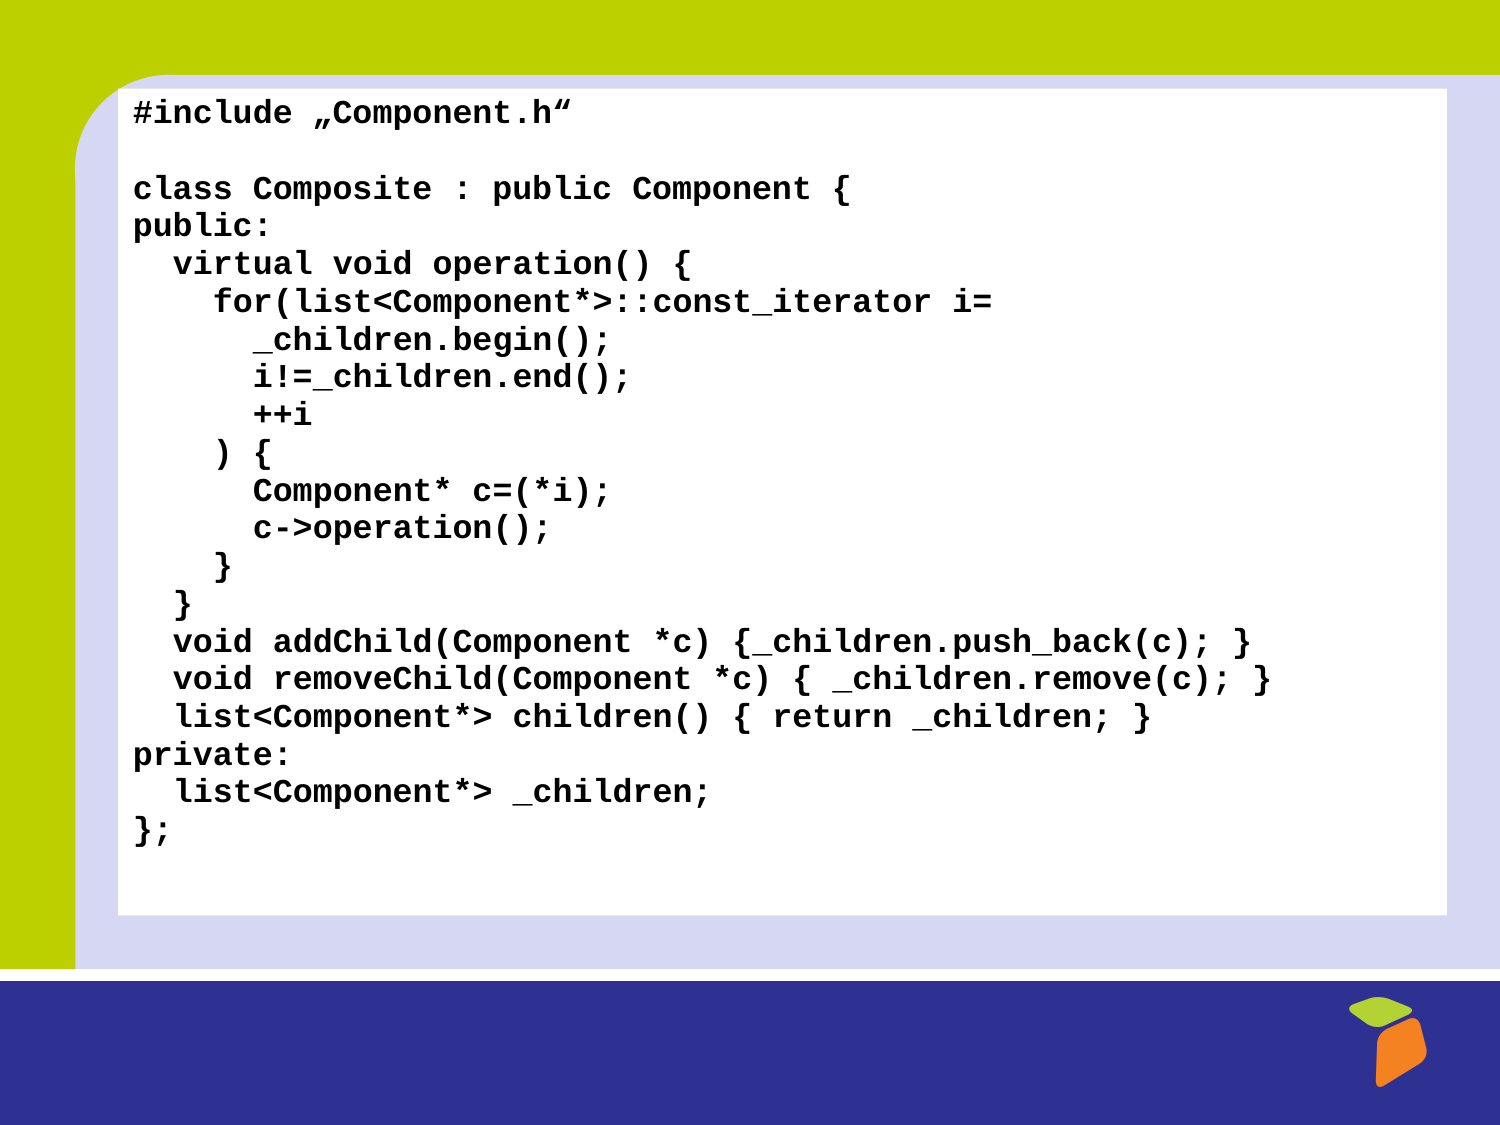

#include „Component.h“
class Composite : public Component {
public:
 virtual void operation() {
 for(list<Component*>::const_iterator i=
 _children.begin();
 i!=_children.end();
 ++i
 ) {
 Component* c=(*i);
 c->operation();
 }
 }
 void addChild(Component *c) {_children.push_back(c); }
 void removeChild(Component *c) { _children.remove(c); }
 list<Component*> children() { return _children; }
private:
 list<Component*> _children;
};